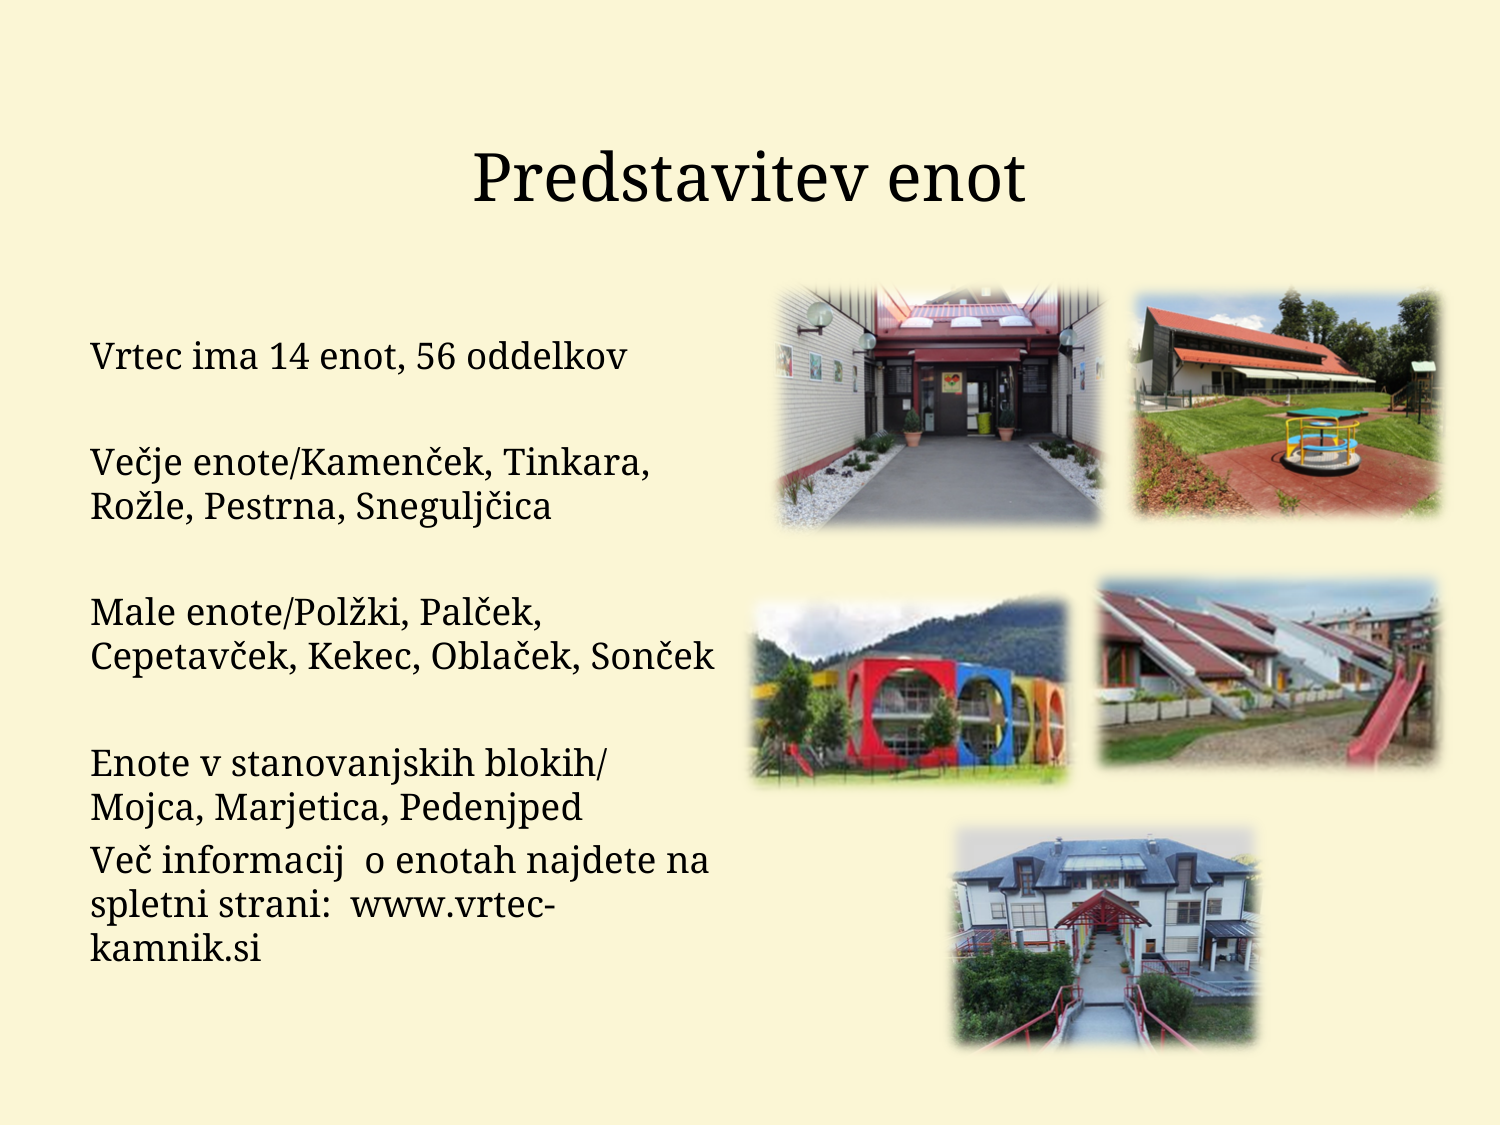

# Predstavitev enot
Vrtec ima 14 enot, 56 oddelkov
Večje enote/Kamenček, Tinkara, Rožle, Pestrna, Sneguljčica
Male enote/Polžki, Palček, Cepetavček, Kekec, Oblaček, Sonček
Enote v stanovanjskih blokih/ Mojca, Marjetica, Pedenjped
Več informacij o enotah najdete na spletni strani: www.vrtec-kamnik.si